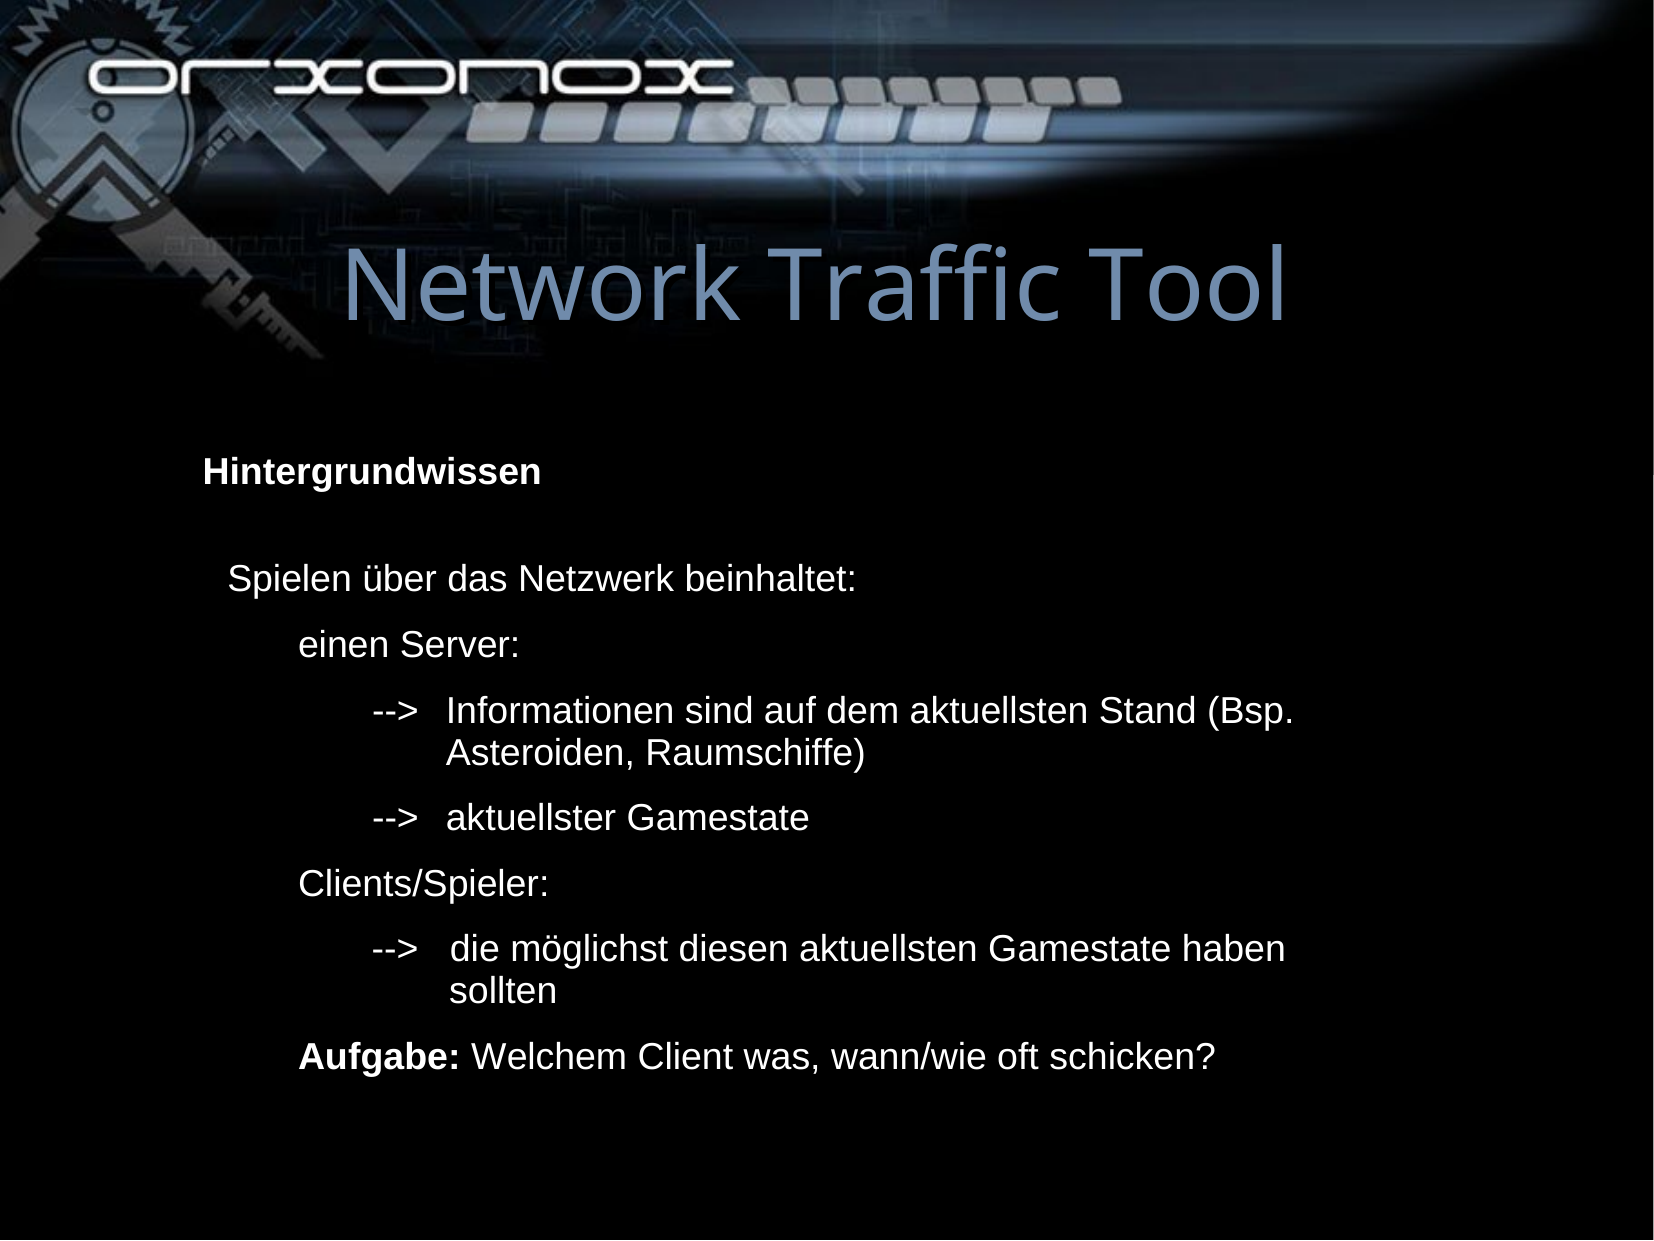

Network Traffic Tool
 Hintergrundwissen
Spielen über das Netzwerk beinhaltet:
einen Server:
	--> 	Informationen sind auf dem aktuellsten Stand (Bsp. 		Asteroiden, Raumschiffe)
	-->	aktuellster Gamestate
Clients/Spieler:
 --> die möglichst diesen aktuellsten Gamestate haben 	 sollten
Aufgabe: Welchem Client was, wann/wie oft schicken?